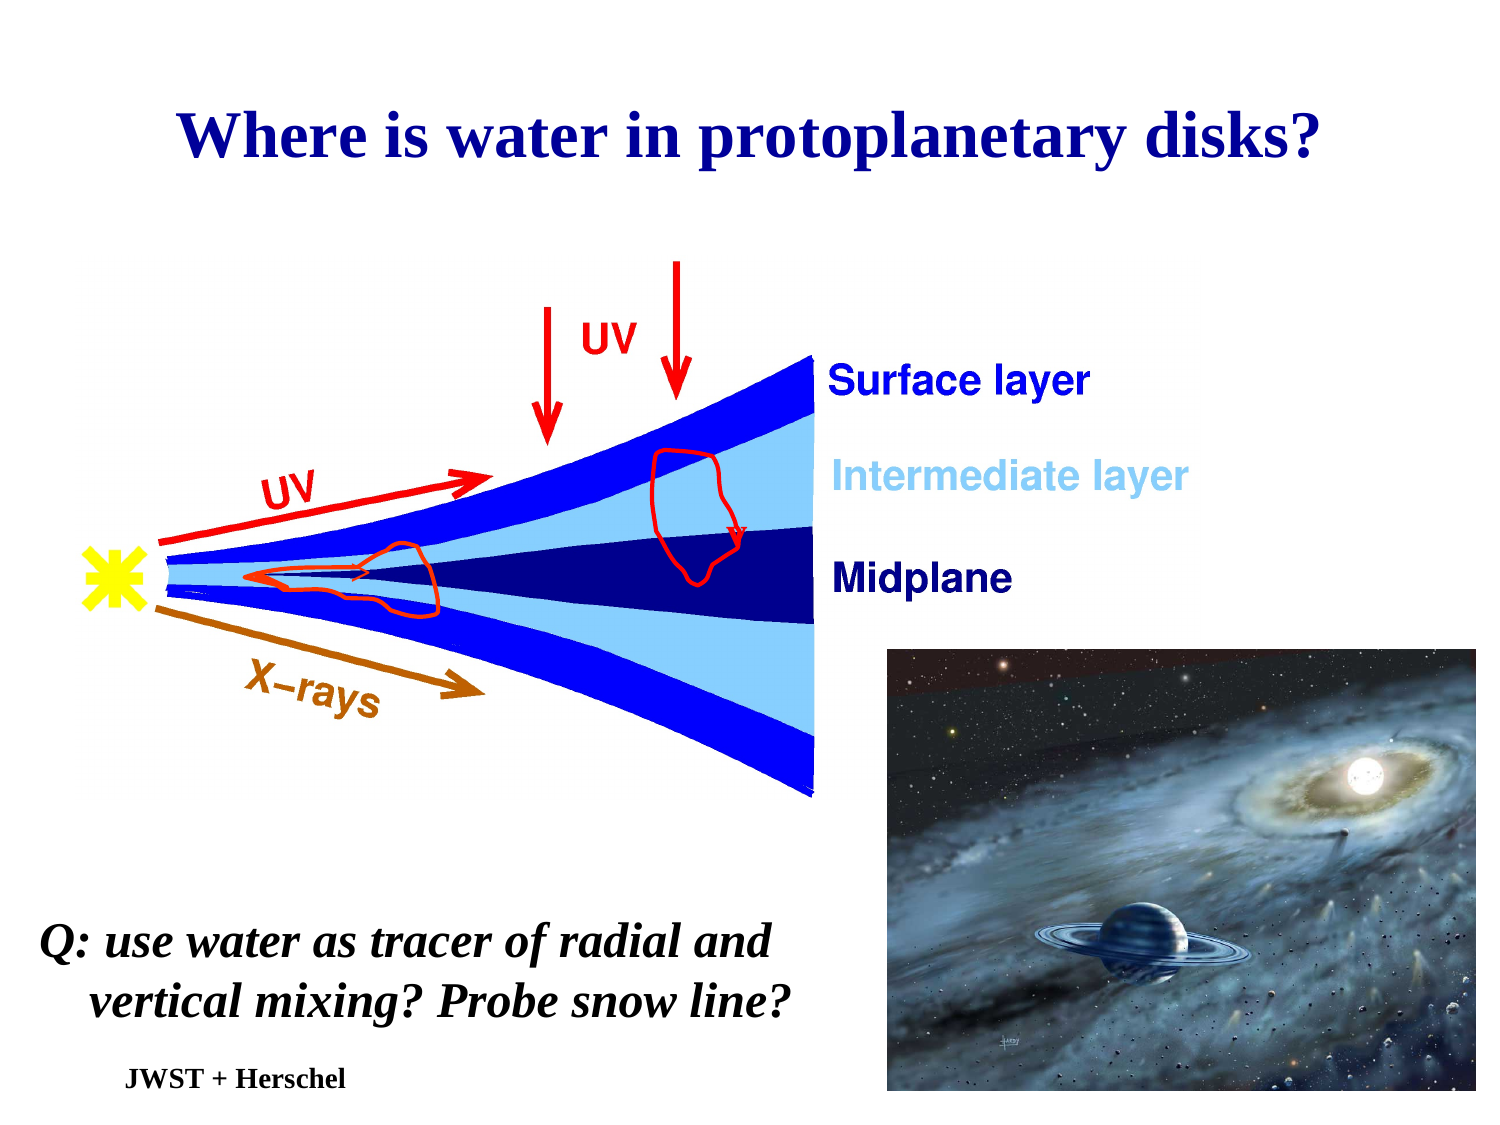

# Where is water in protoplanetary disks?
v
>
Q: use water as tracer of radial and
 vertical mixing? Probe snow line?
JWST + Herschel